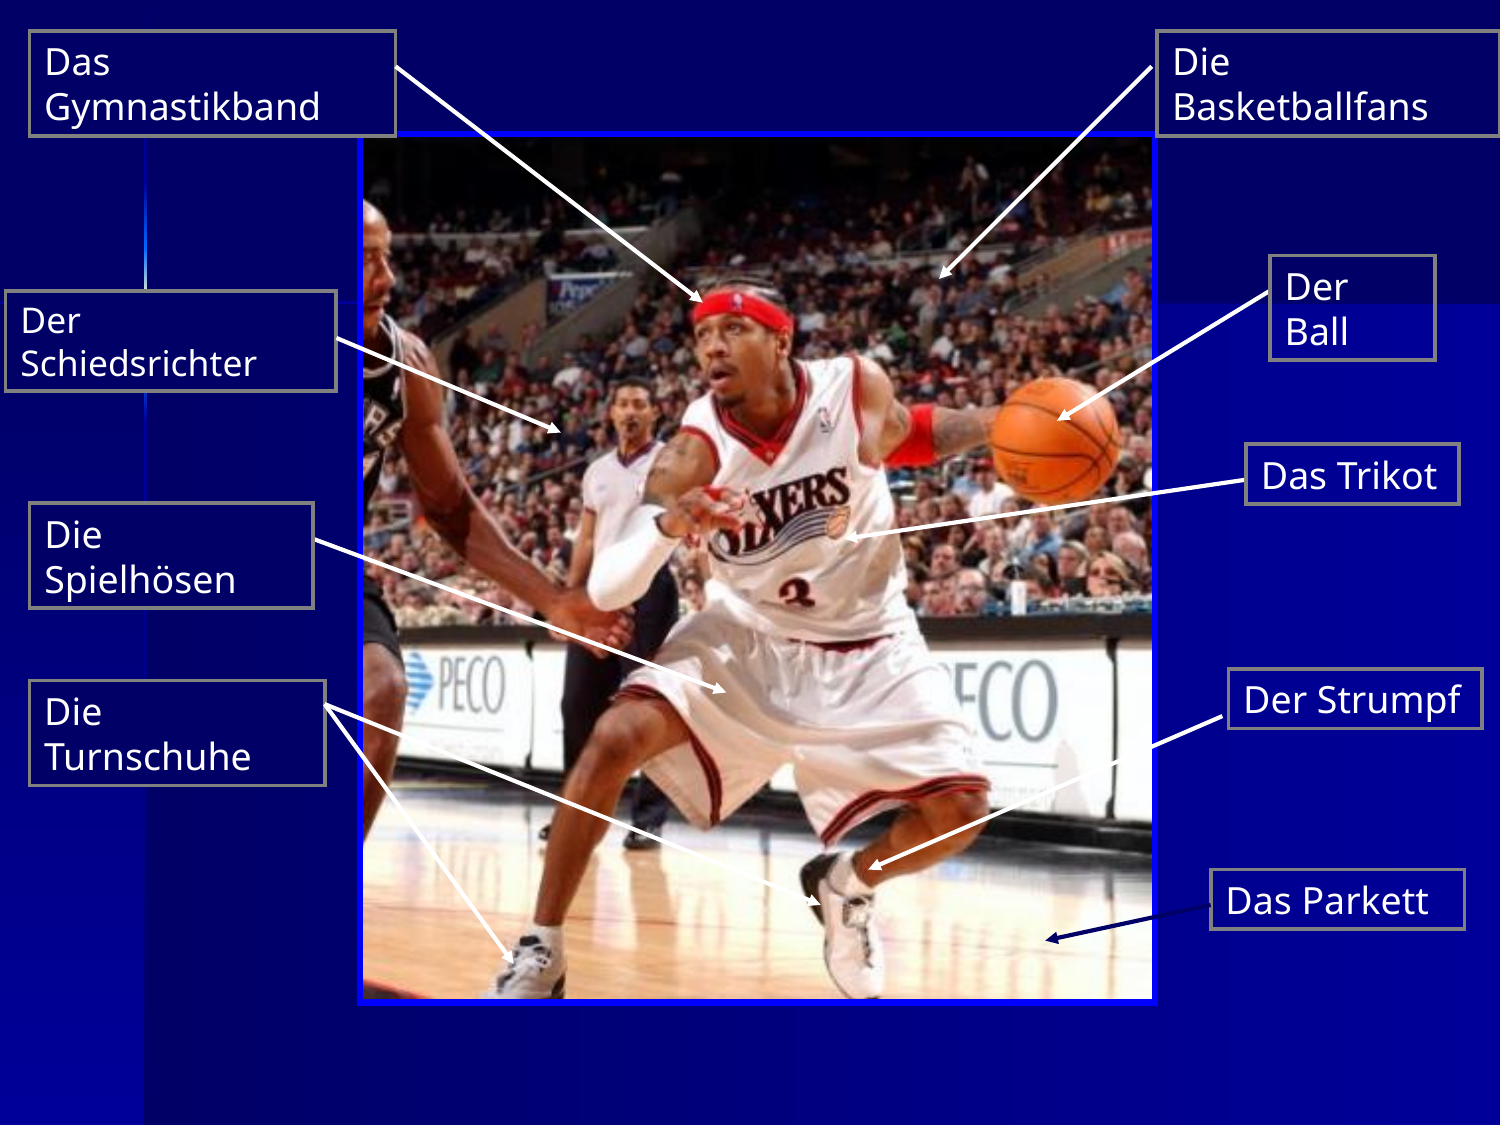

Das Gymnastikband
Die Basketballfans
Der Ball
Der Schiedsrichter
Das Trikot
Die Spielhösen
Der Strumpf
Die Turnschuhe
Das Parkett